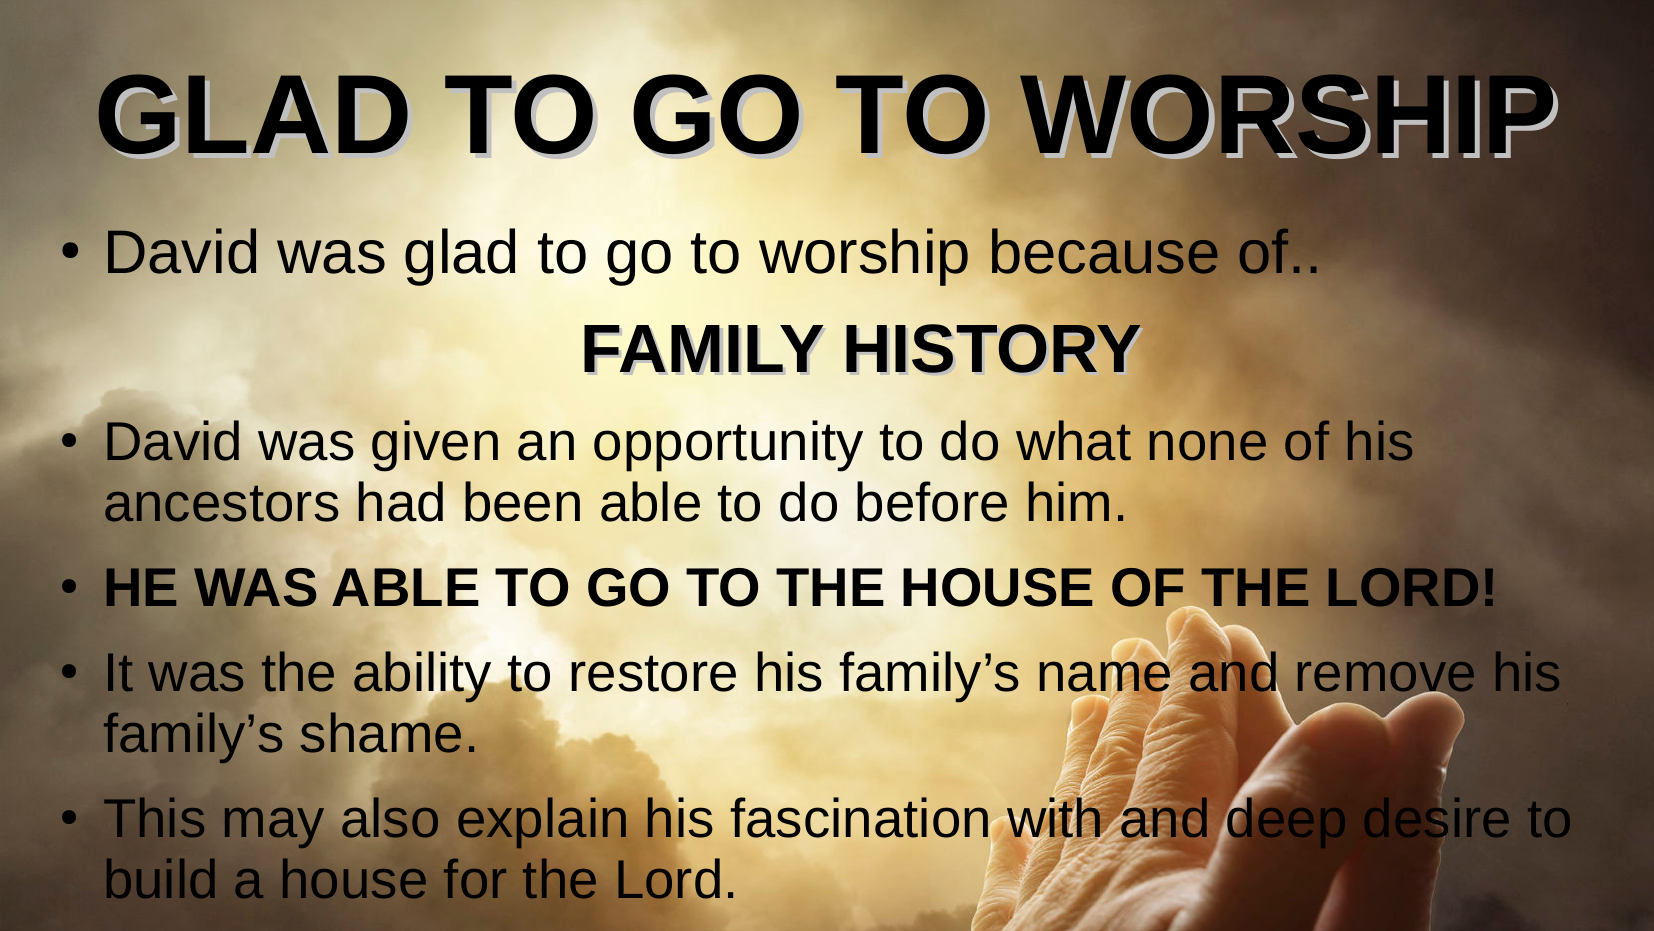

# GLAD TO GO TO WORSHIP
David was glad to go to worship because of..
FAMILY HISTORY
David was given an opportunity to do what none of his ancestors had been able to do before him.
HE WAS ABLE TO GO TO THE HOUSE OF THE LORD!
It was the ability to restore his family’s name and remove his family’s shame.
This may also explain his fascination with and deep desire to build a house for the Lord.